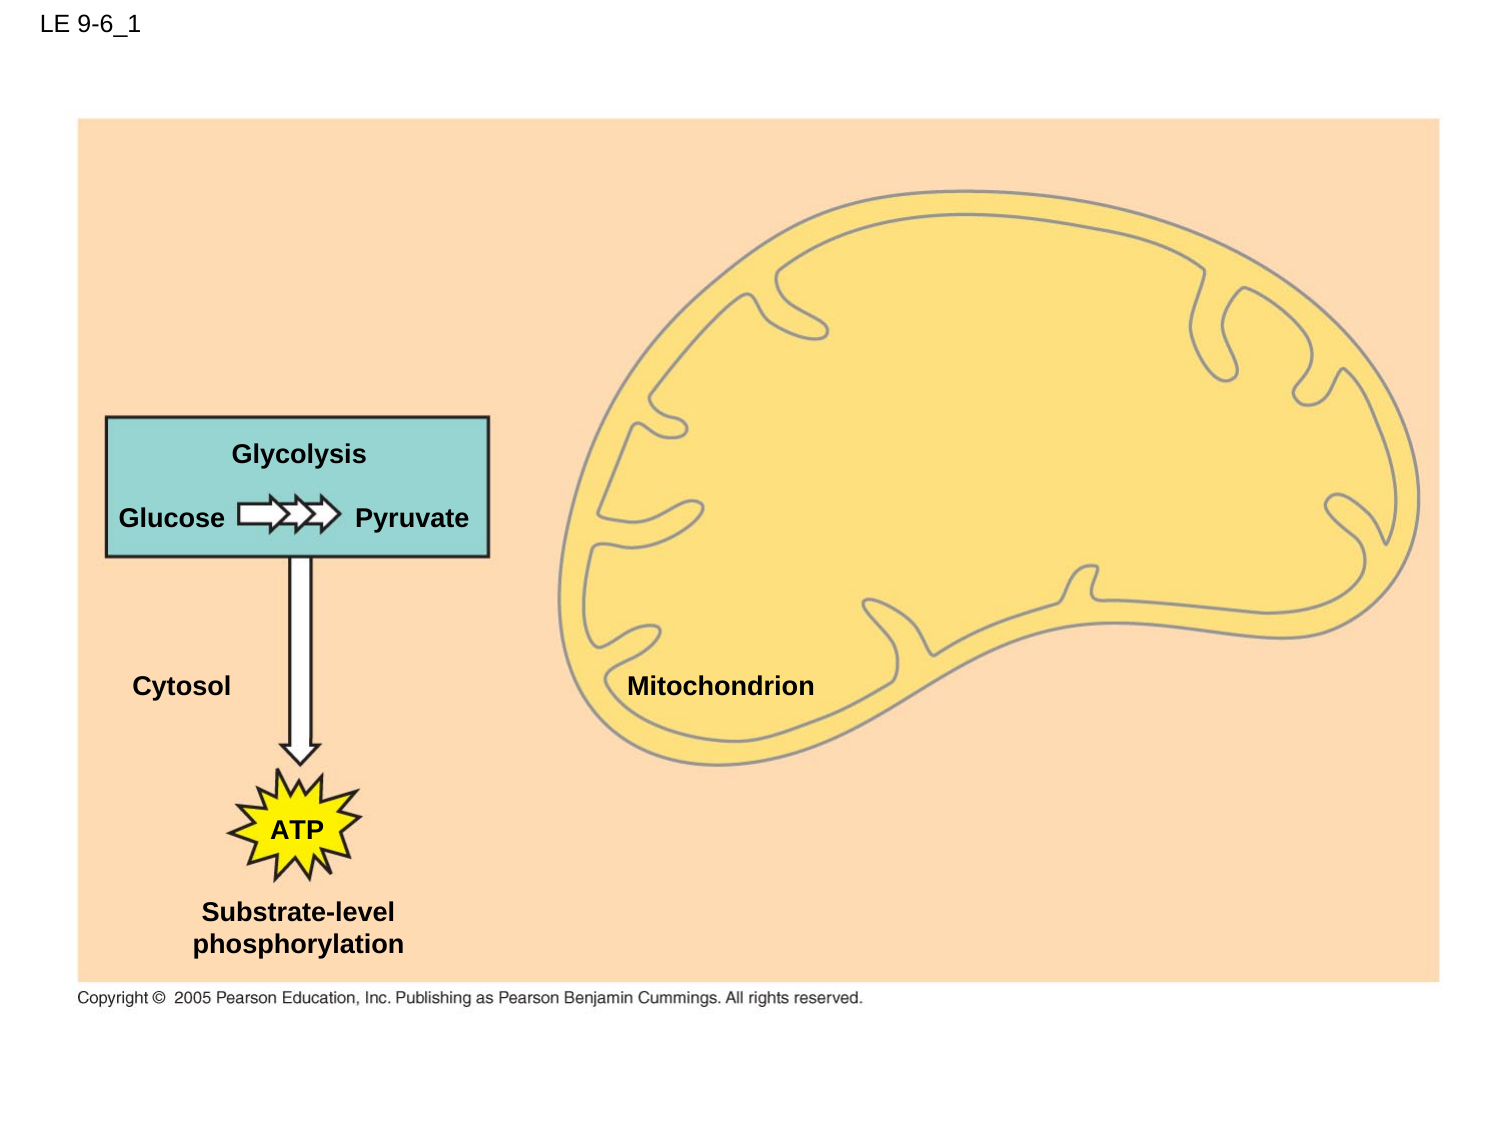

# LE 9-6_1
Glycolysis
Pyruvate
Glucose
Cytosol
Mitochondrion
ATP
Substrate-level
phosphorylation